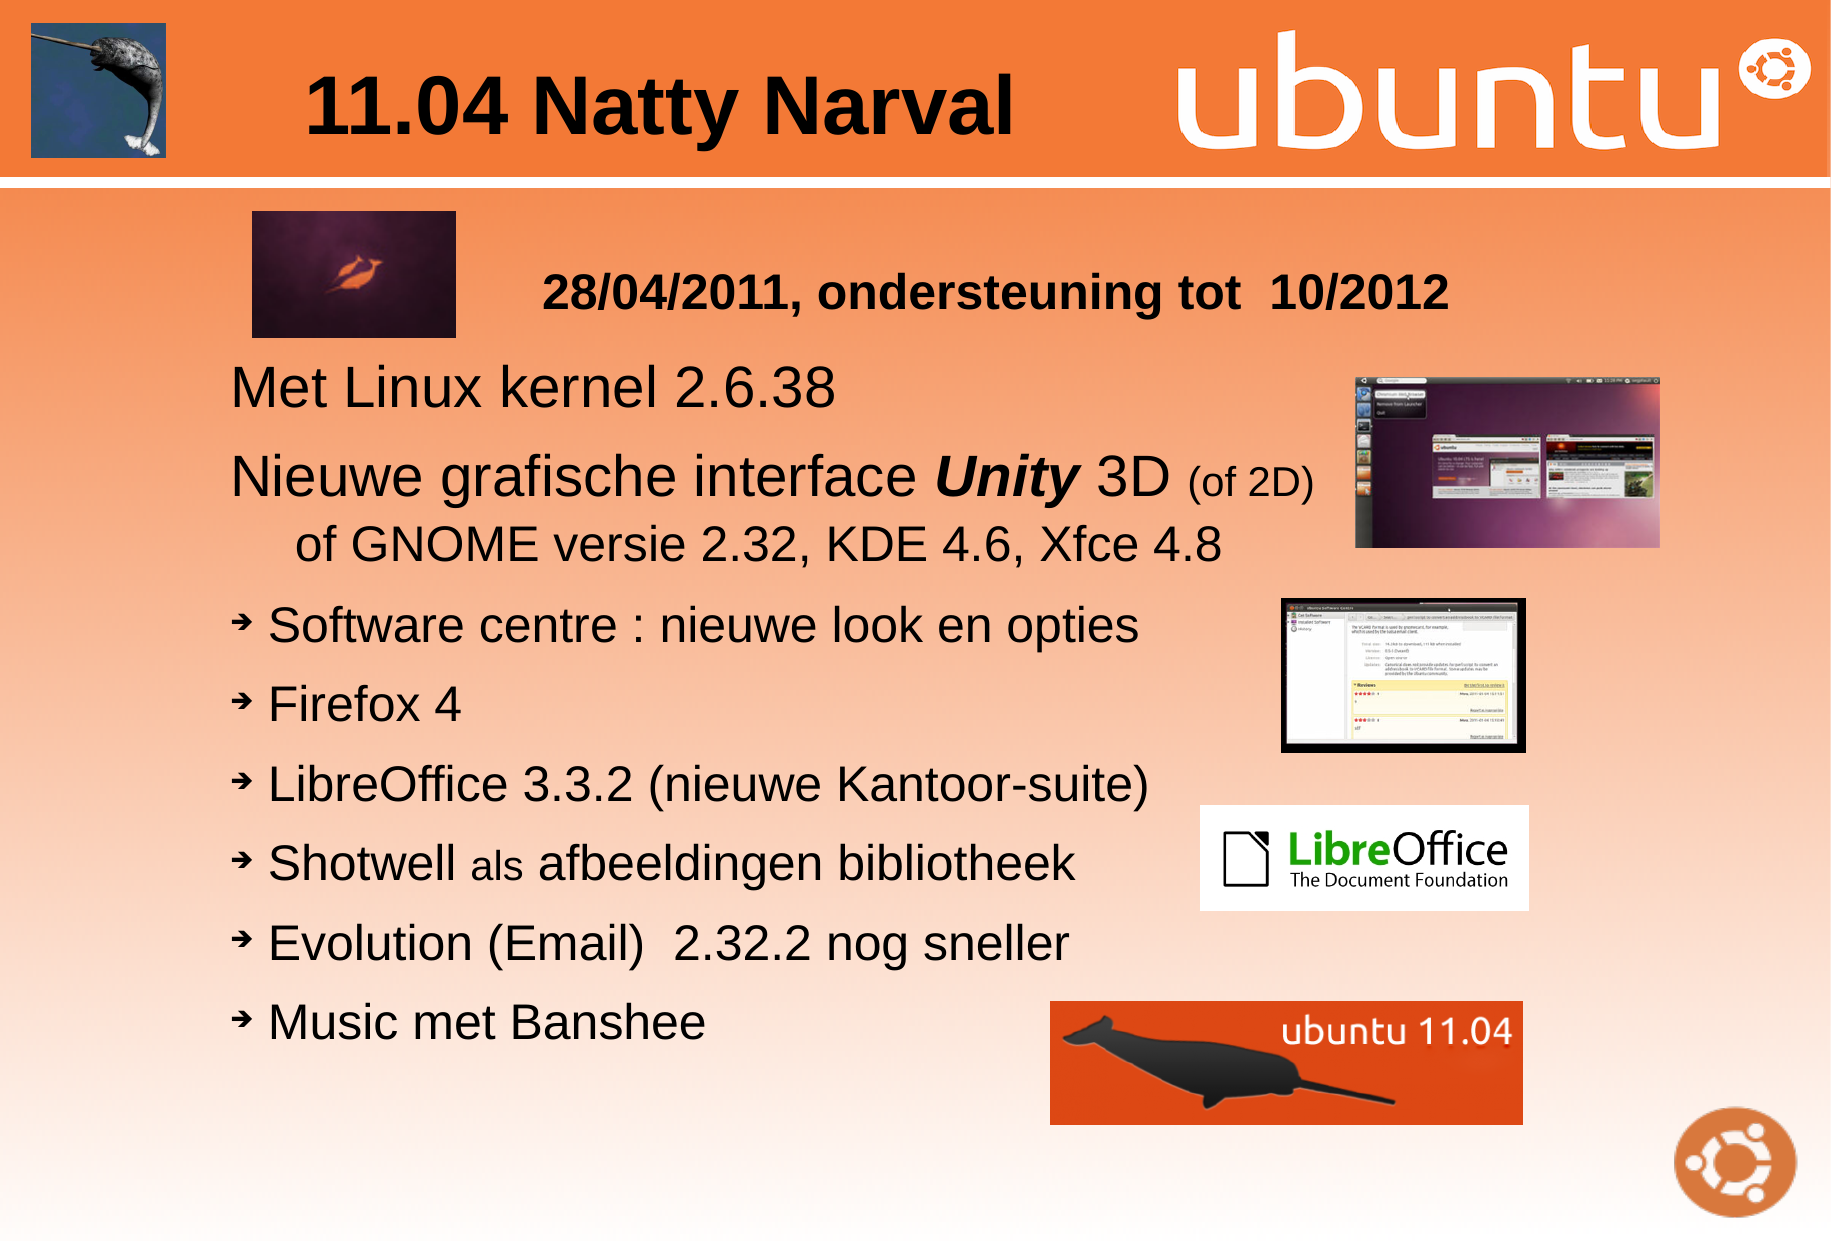

11.04 Natty Narval
28/04/2011, ondersteuning tot 10/2012
Met Linux kernel 2.6.38
Nieuwe grafische interface Unity 3D (of 2D)
 of GNOME versie 2.32, KDE 4.6, Xfce 4.8
 Software centre : nieuwe look en opties
 Firefox 4
 LibreOffice 3.3.2 (nieuwe Kantoor-suite)
 Shotwell als afbeeldingen bibliotheek
 Evolution (Email) 2.32.2 nog sneller
 Music met Banshee